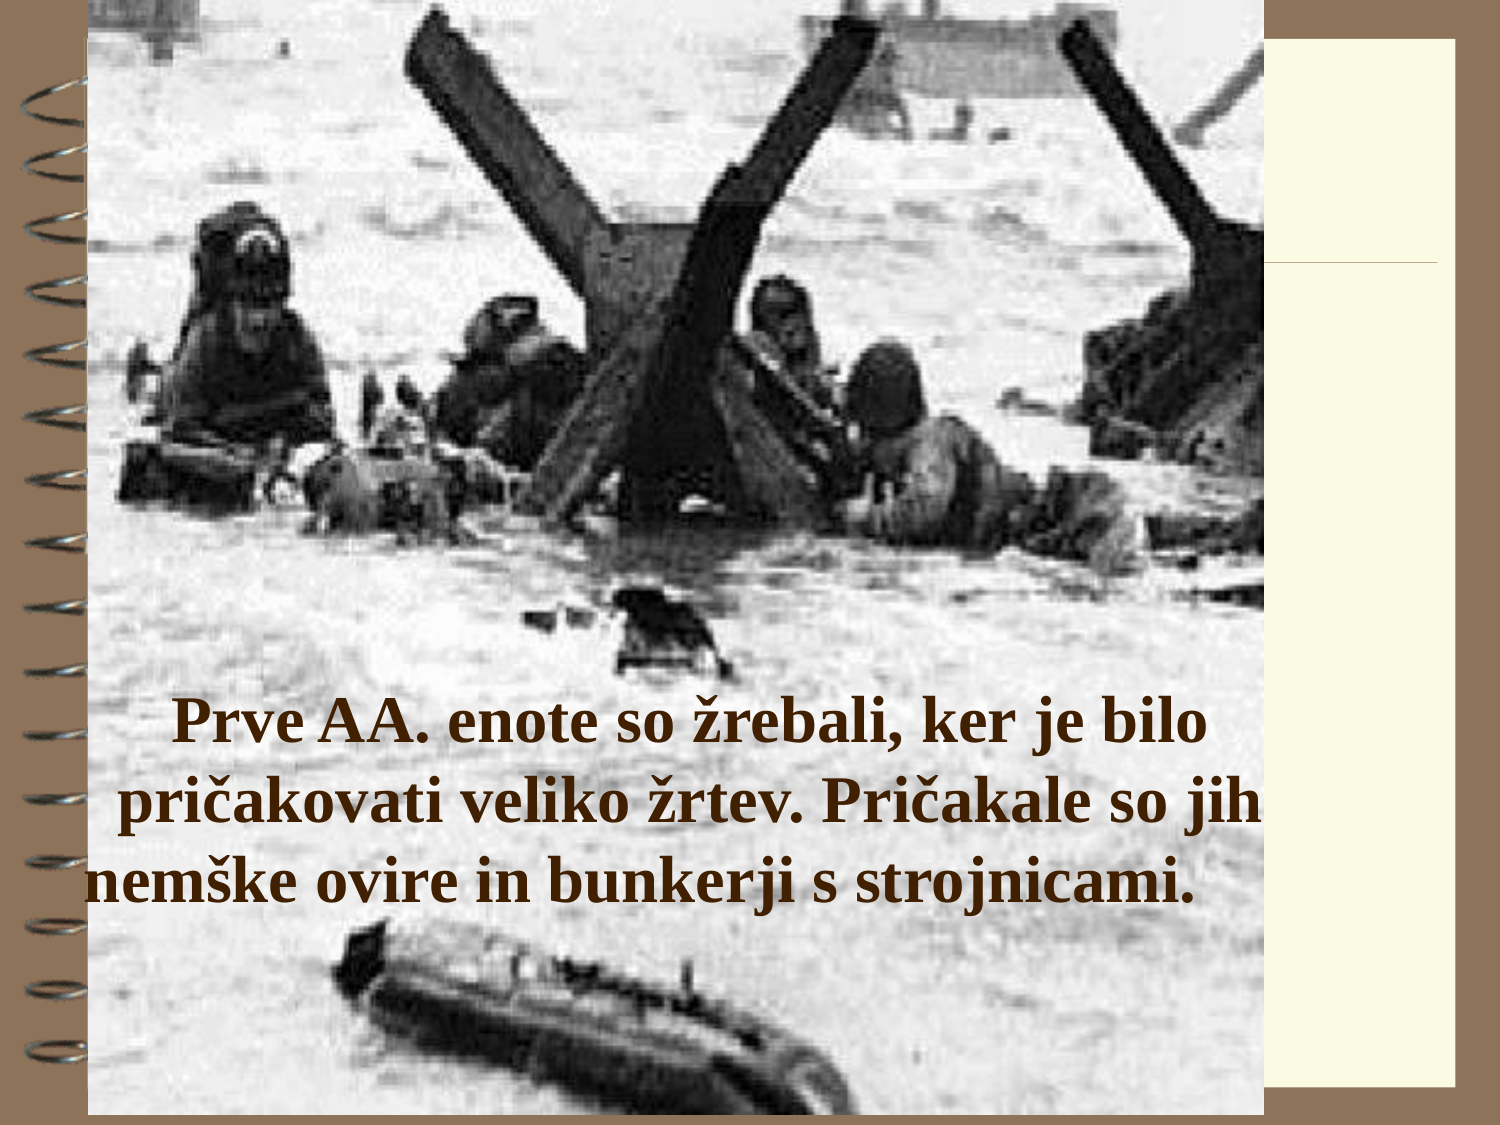

Prve AA. enote so žrebali, ker je bilo pričakovati veliko žrtev. Pričakale so jih nemške ovire in bunkerji s strojnicami.